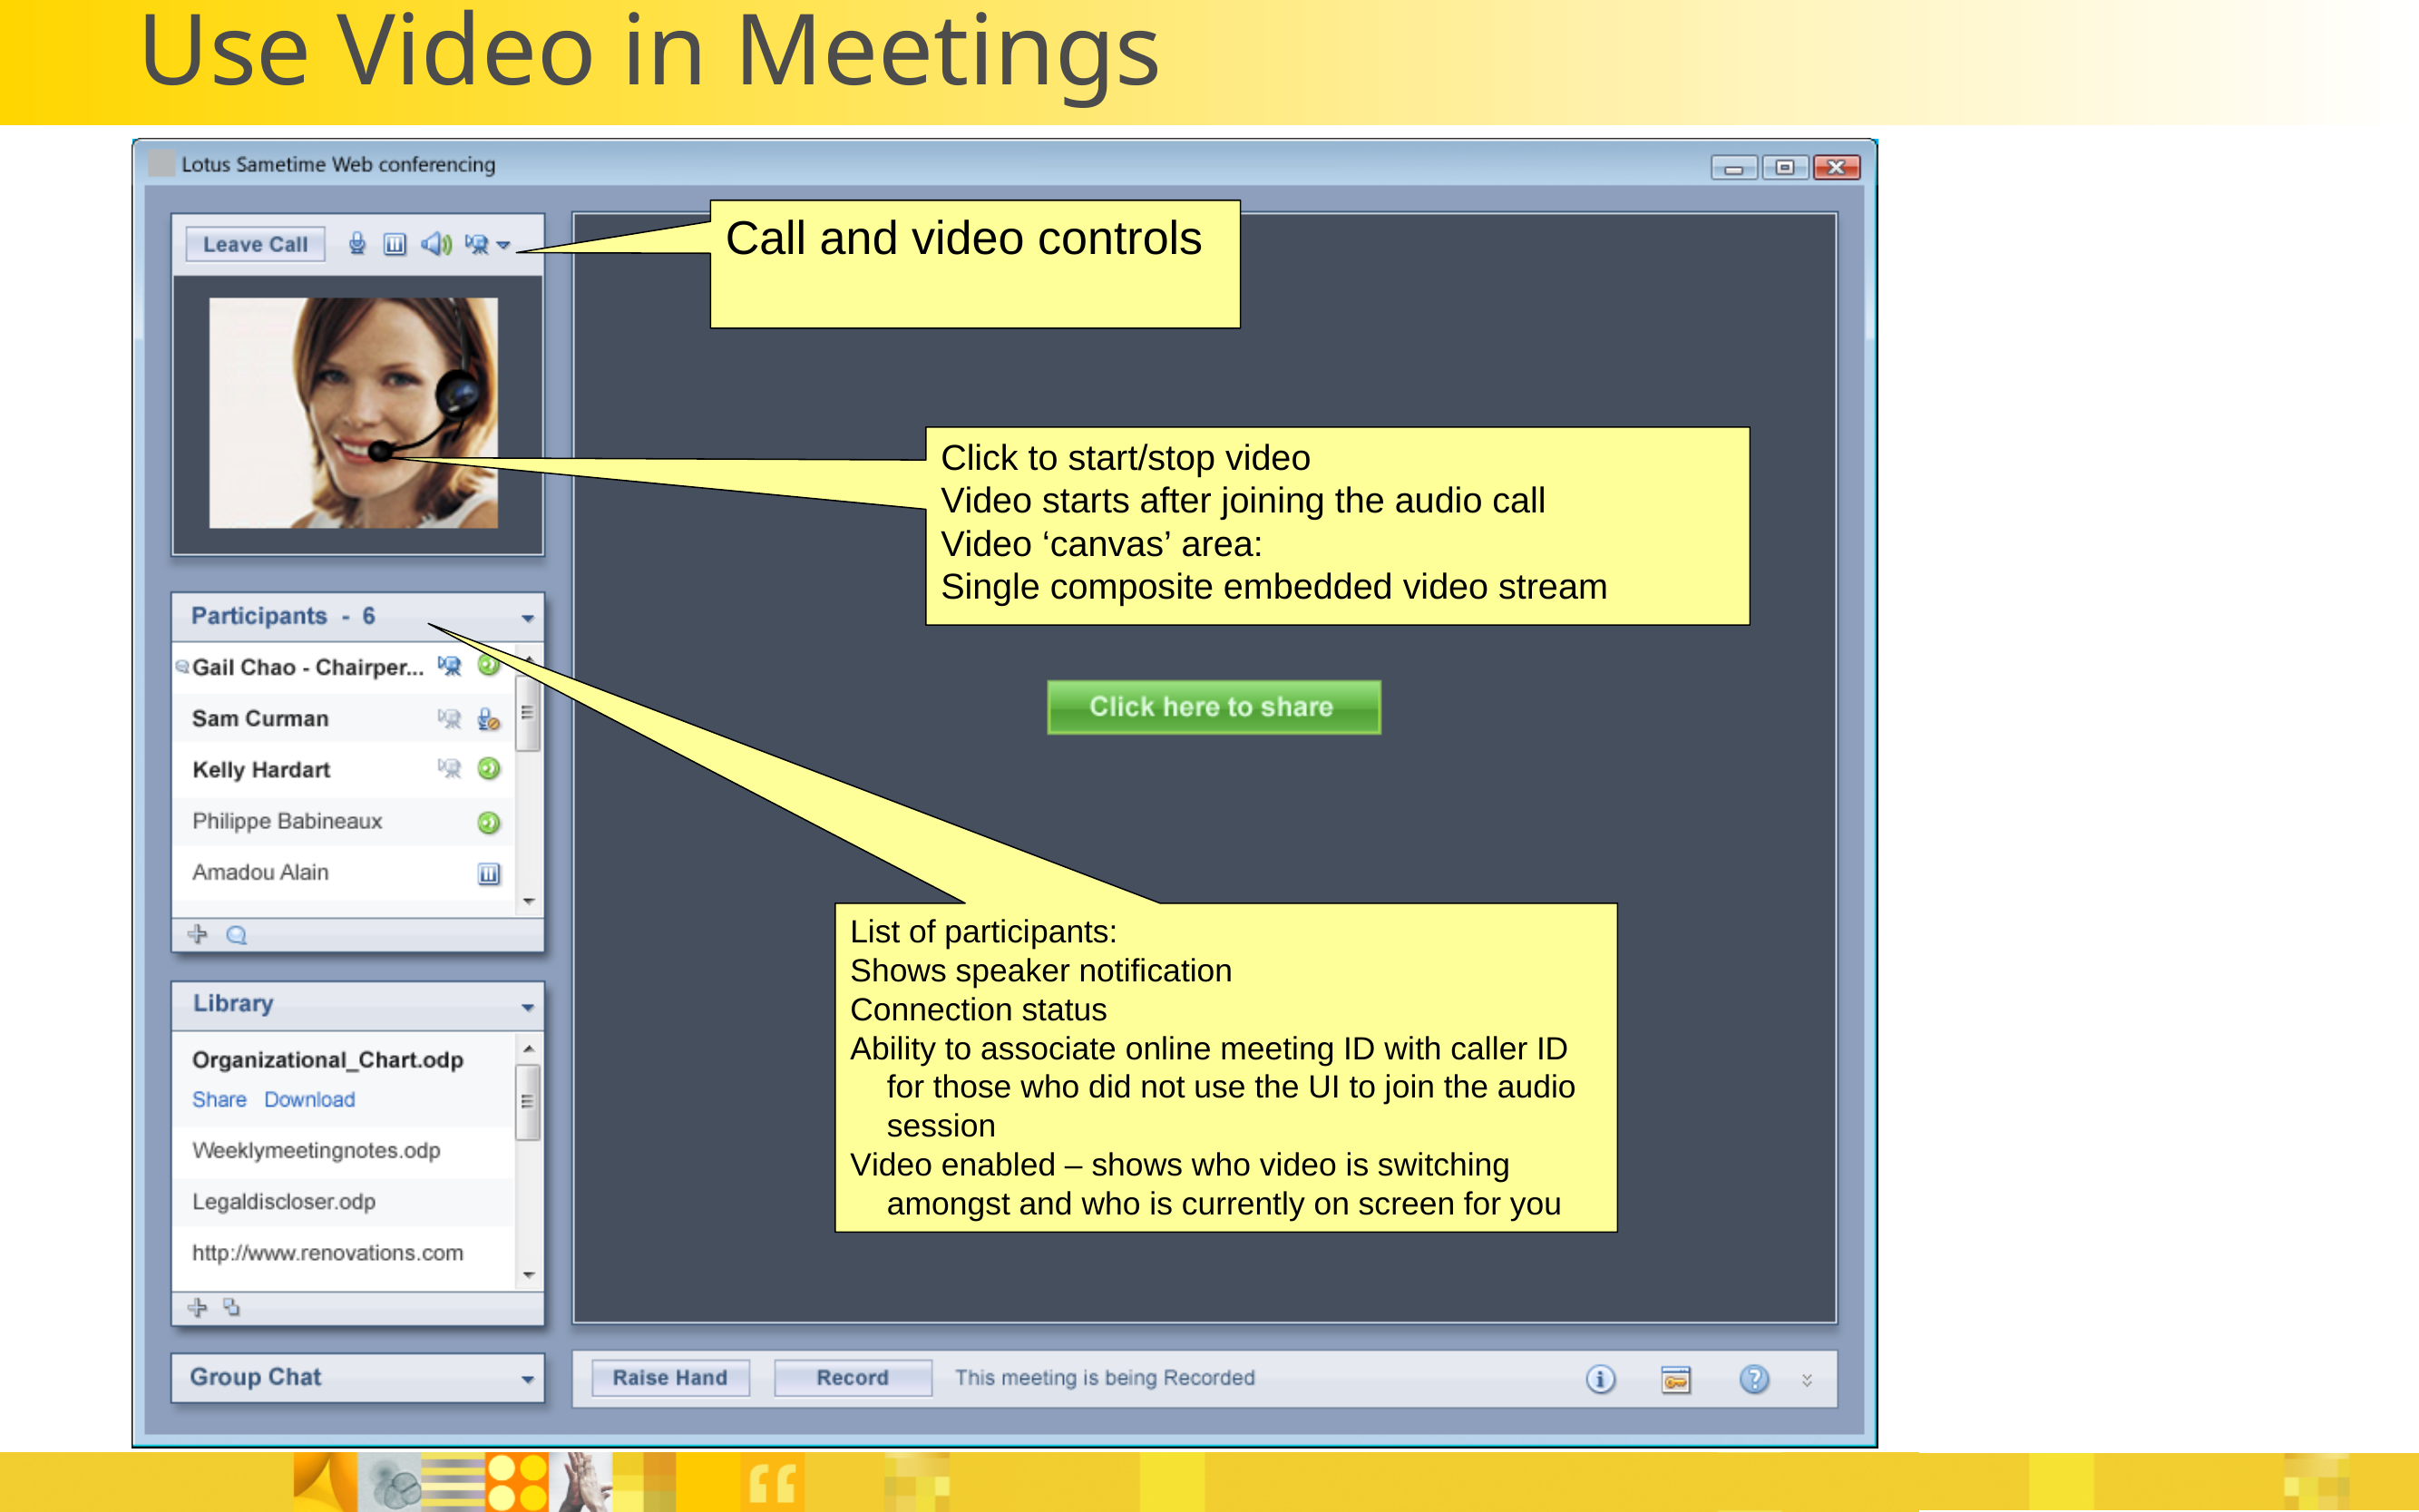

# Use Video in Meetings
Call and video controls
Click to start/stop video
Video starts after joining the audio call
Video ‘canvas’ area:
Single composite embedded video stream
List of participants:
Shows speaker notification
Connection status
Ability to associate online meeting ID with caller ID for those who did not use the UI to join the audio session
Video enabled – shows who video is switching amongst and who is currently on screen for you